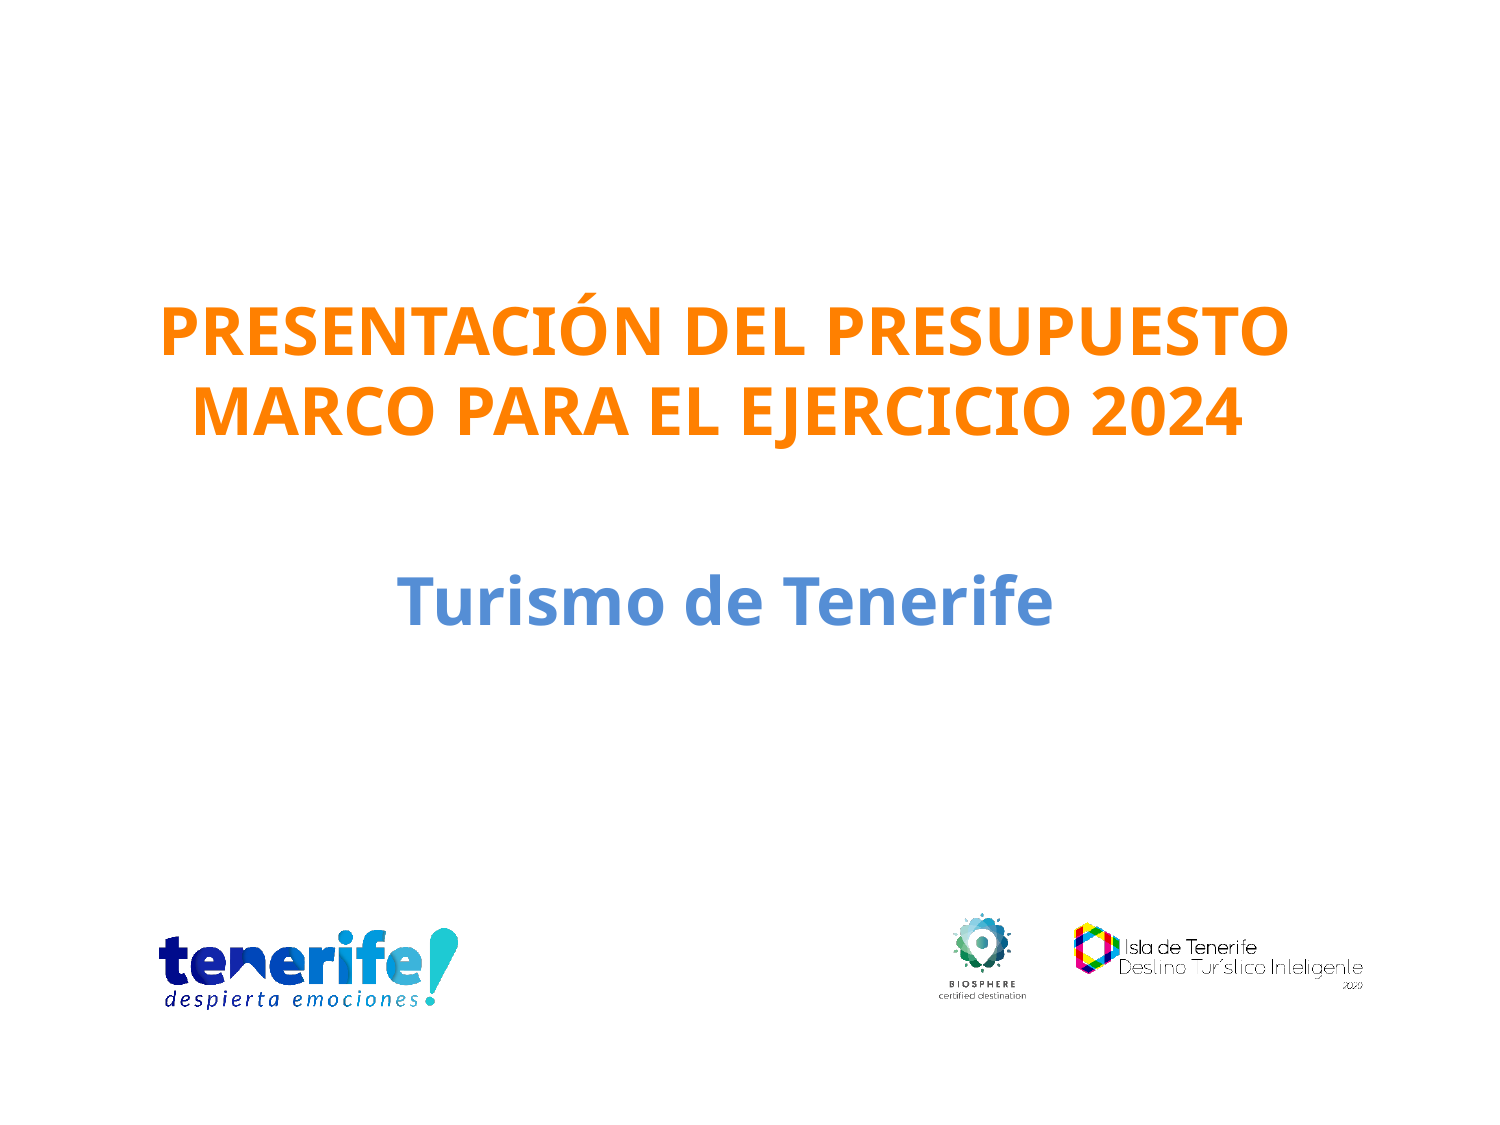

PRESENTACIÓN DEL PRESUPUESTO MARCO PARA EL EJERCICIO 2024
Turismo de Tenerife